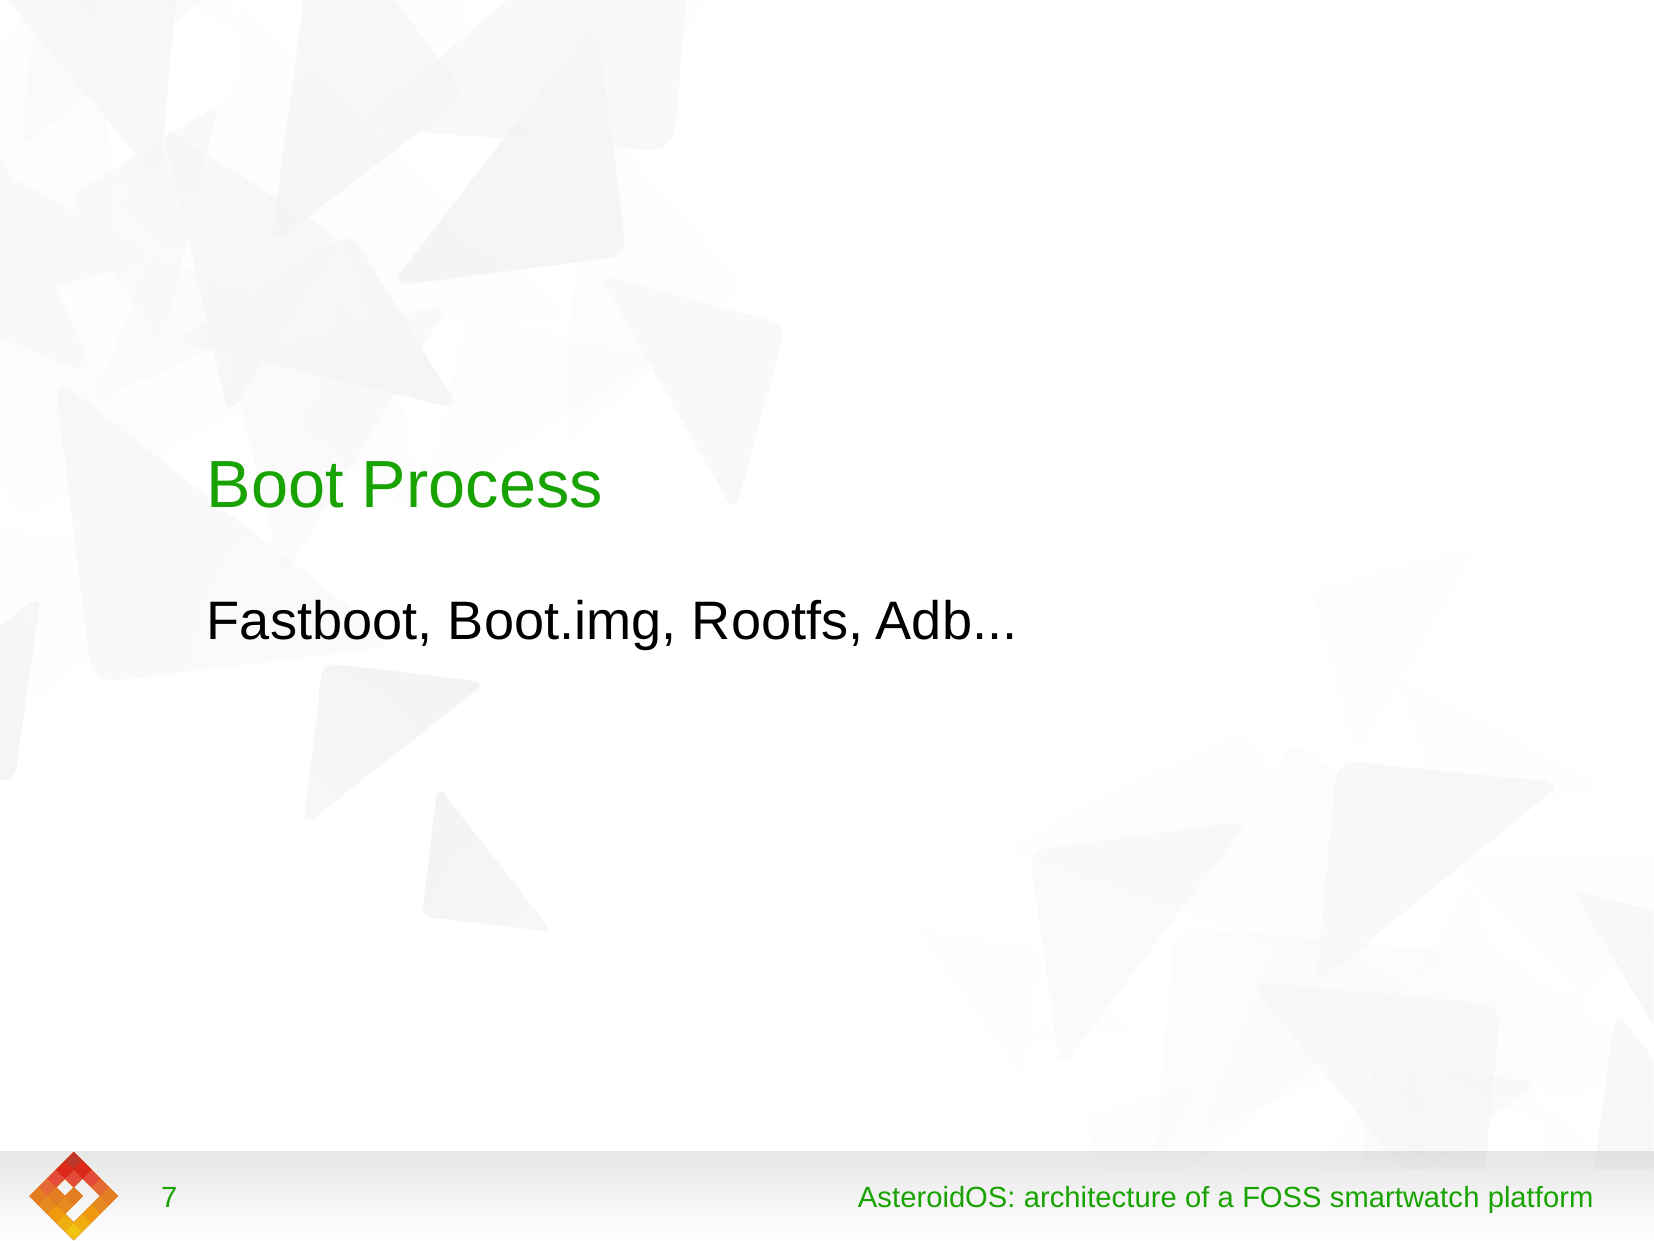

# Boot Process
Fastboot, Boot.img, Rootfs, Adb...
7
AsteroidOS: architecture of a FOSS smartwatch platform